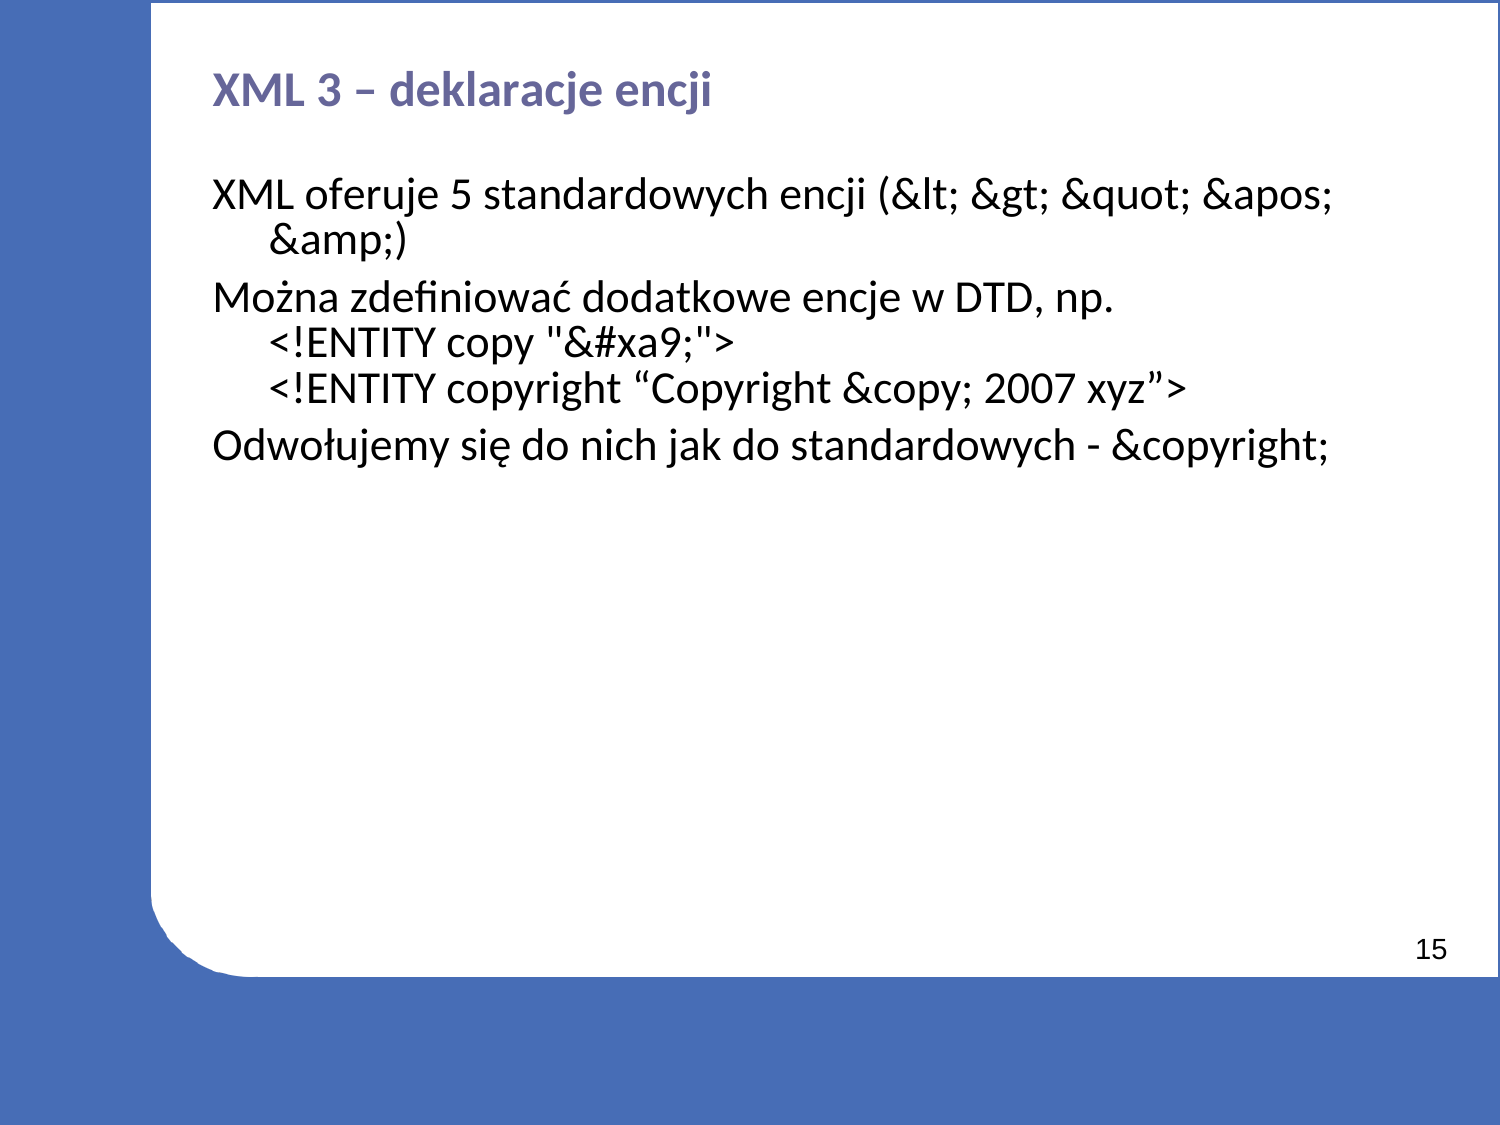

# XML 3 – deklaracje encji
XML oferuje 5 standardowych encji (&lt; &gt; &quot; &apos; &amp;)
Można zdefiniować dodatkowe encje w DTD, np.
<!ENTITY copy "&#xa9;">
<!ENTITY copyright “Copyright &copy; 2007 xyz”>
Odwołujemy się do nich jak do standardowych - &copyright;
15